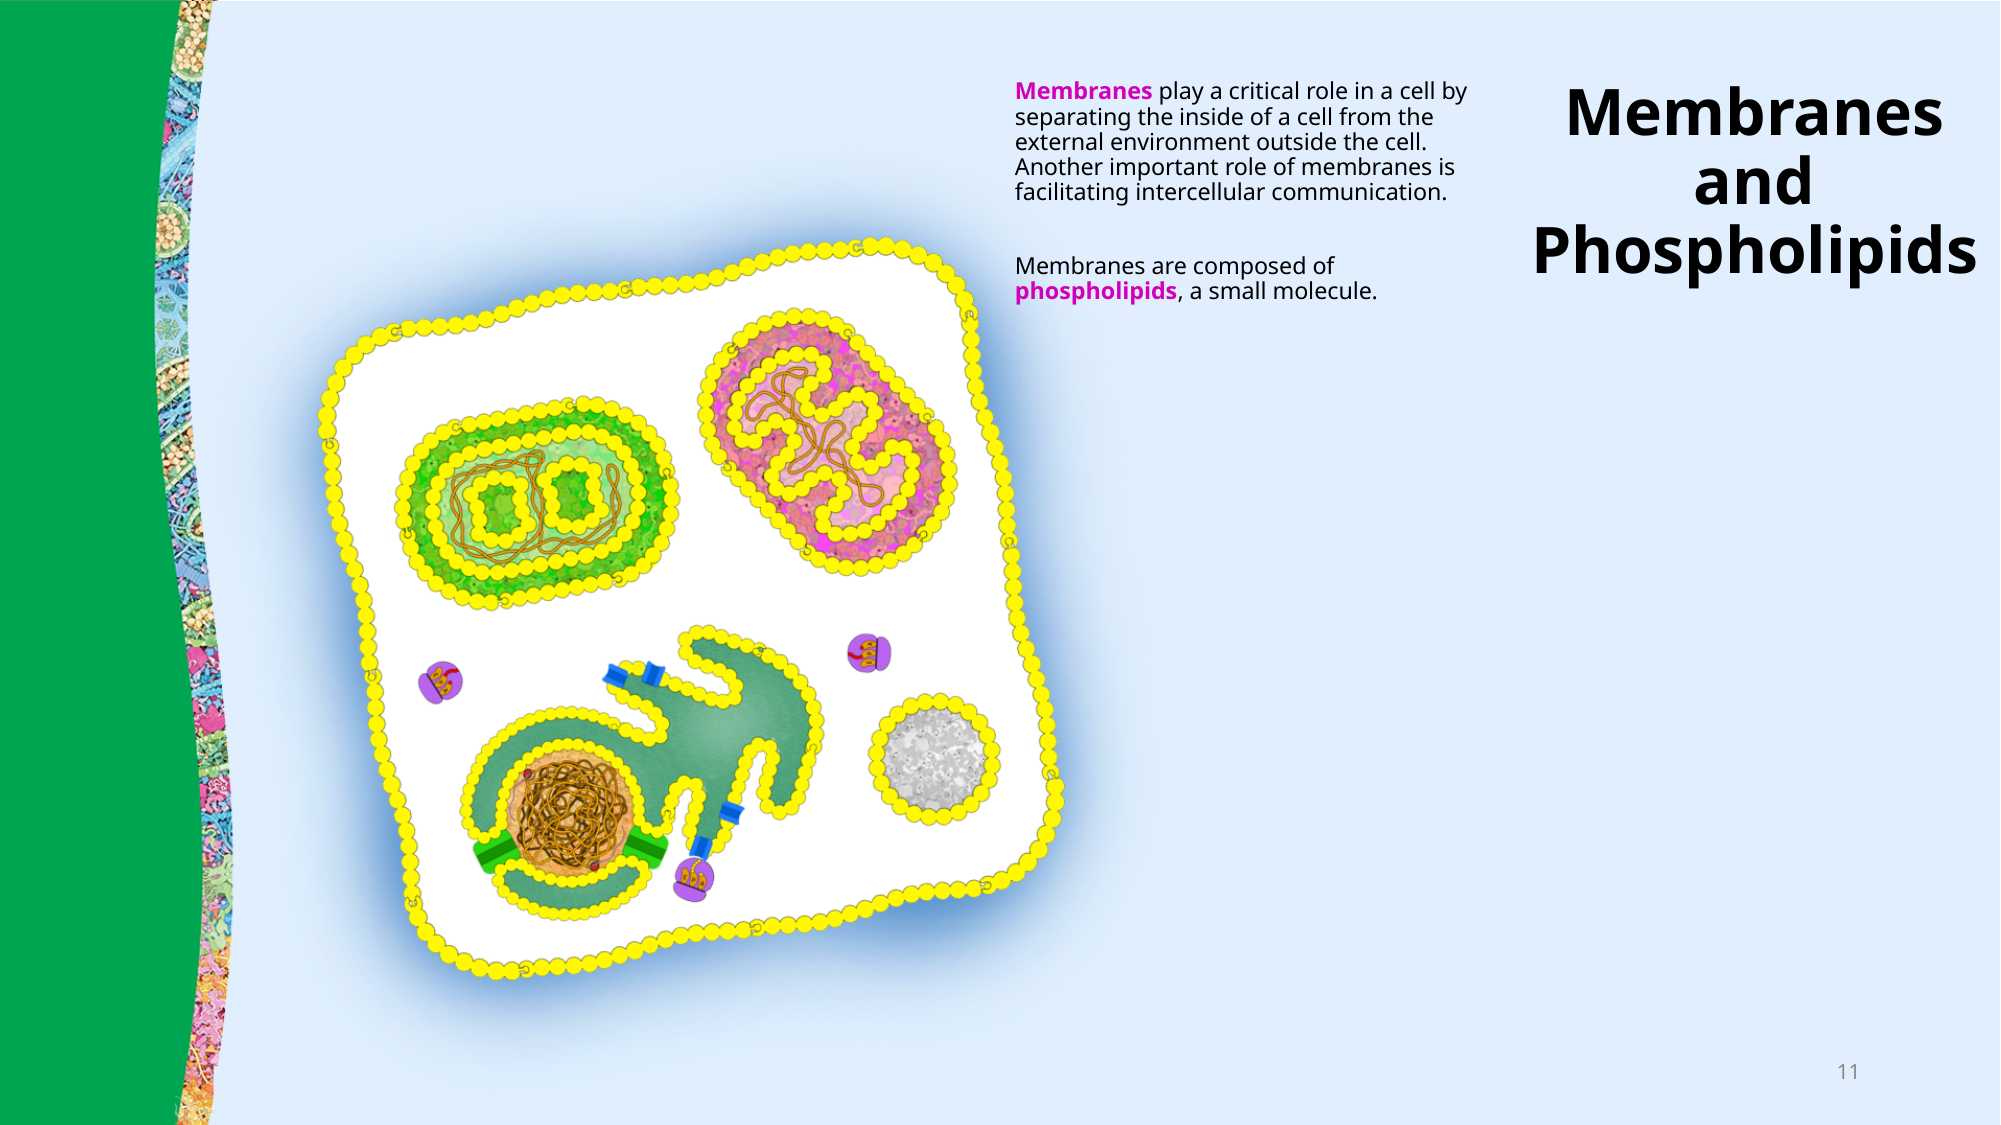

# Membranes play a critical role in a cell by separating the inside of a cell from the external environment outside the cell. Another important role of membranes is facilitating intercellular communication.
Membranes are composed of phospholipids, a small molecule.
Membranes and Phospholipids